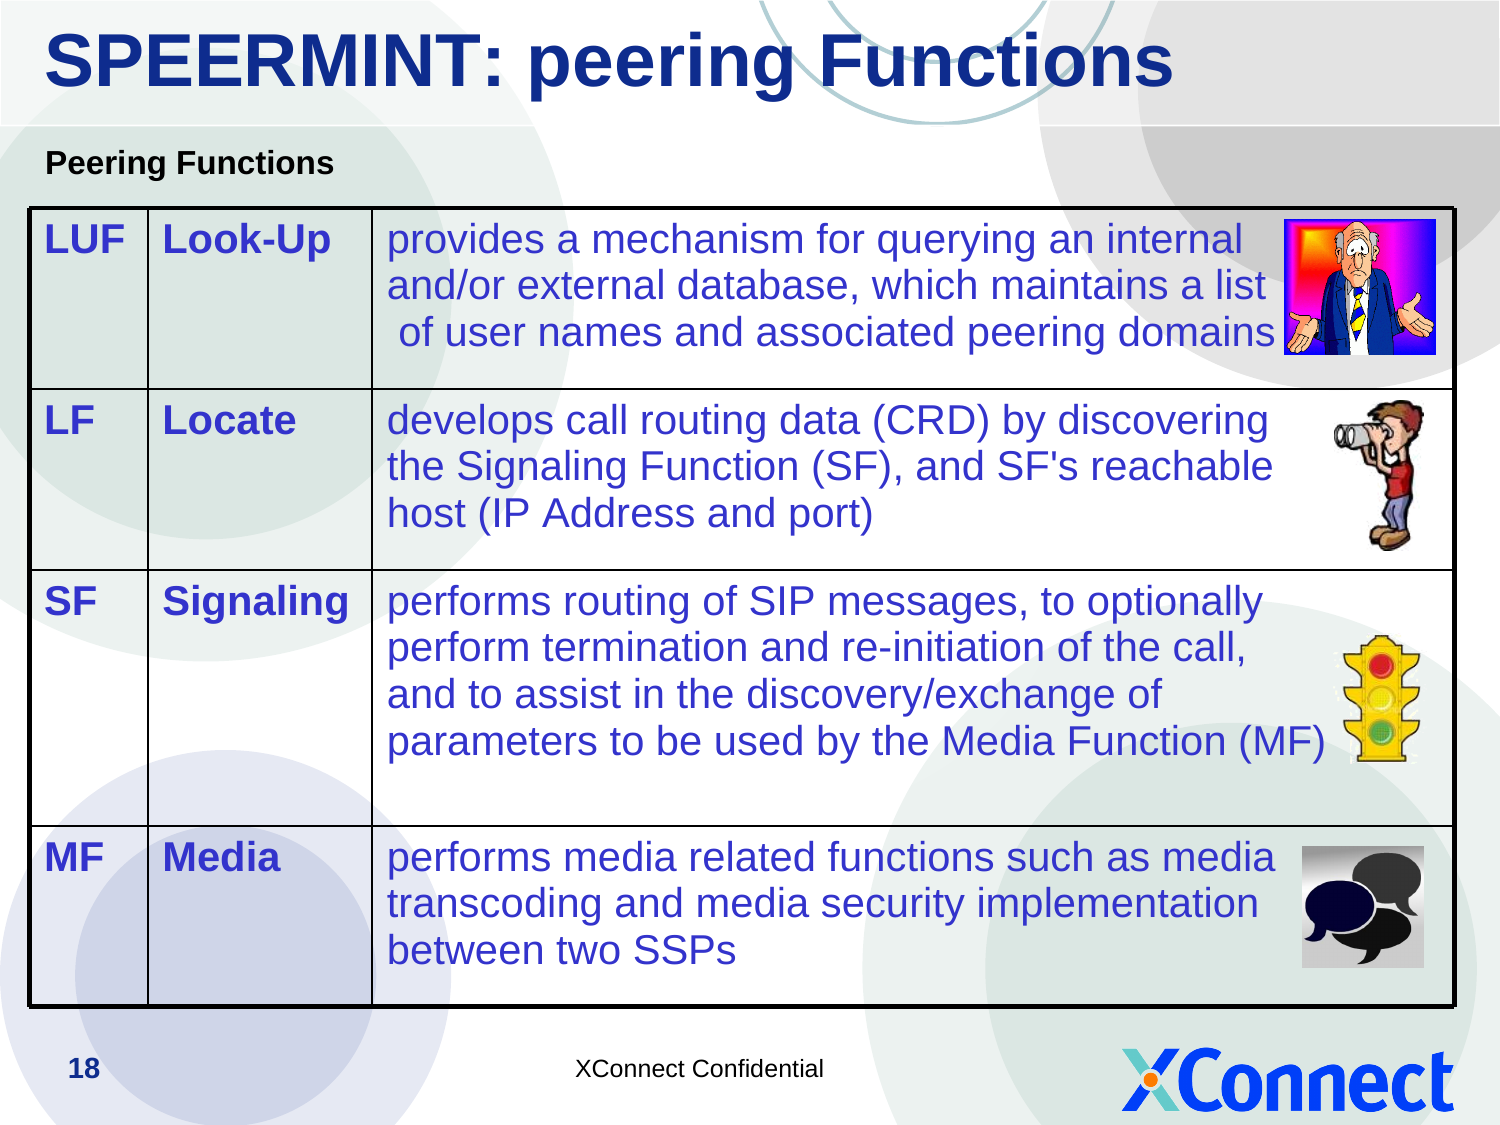

# SPEERMINT: peering Functions
Peering Functions
LUF
Look-Up
provides a mechanism for querying an internal and/or external database, which maintains a list of user names and associated peering domains
LF
Locate
develops call routing data (CRD) by discovering the Signaling Function (SF), and SF's reachable host (IP Address and port)
SF
Signaling
performs routing of SIP messages, to optionally perform termination and re-initiation of the call, and to assist in the discovery/exchange of parameters to be used by the Media Function (MF)
MF
Media
performs media related functions such as media transcoding and media security implementation between two SSPs